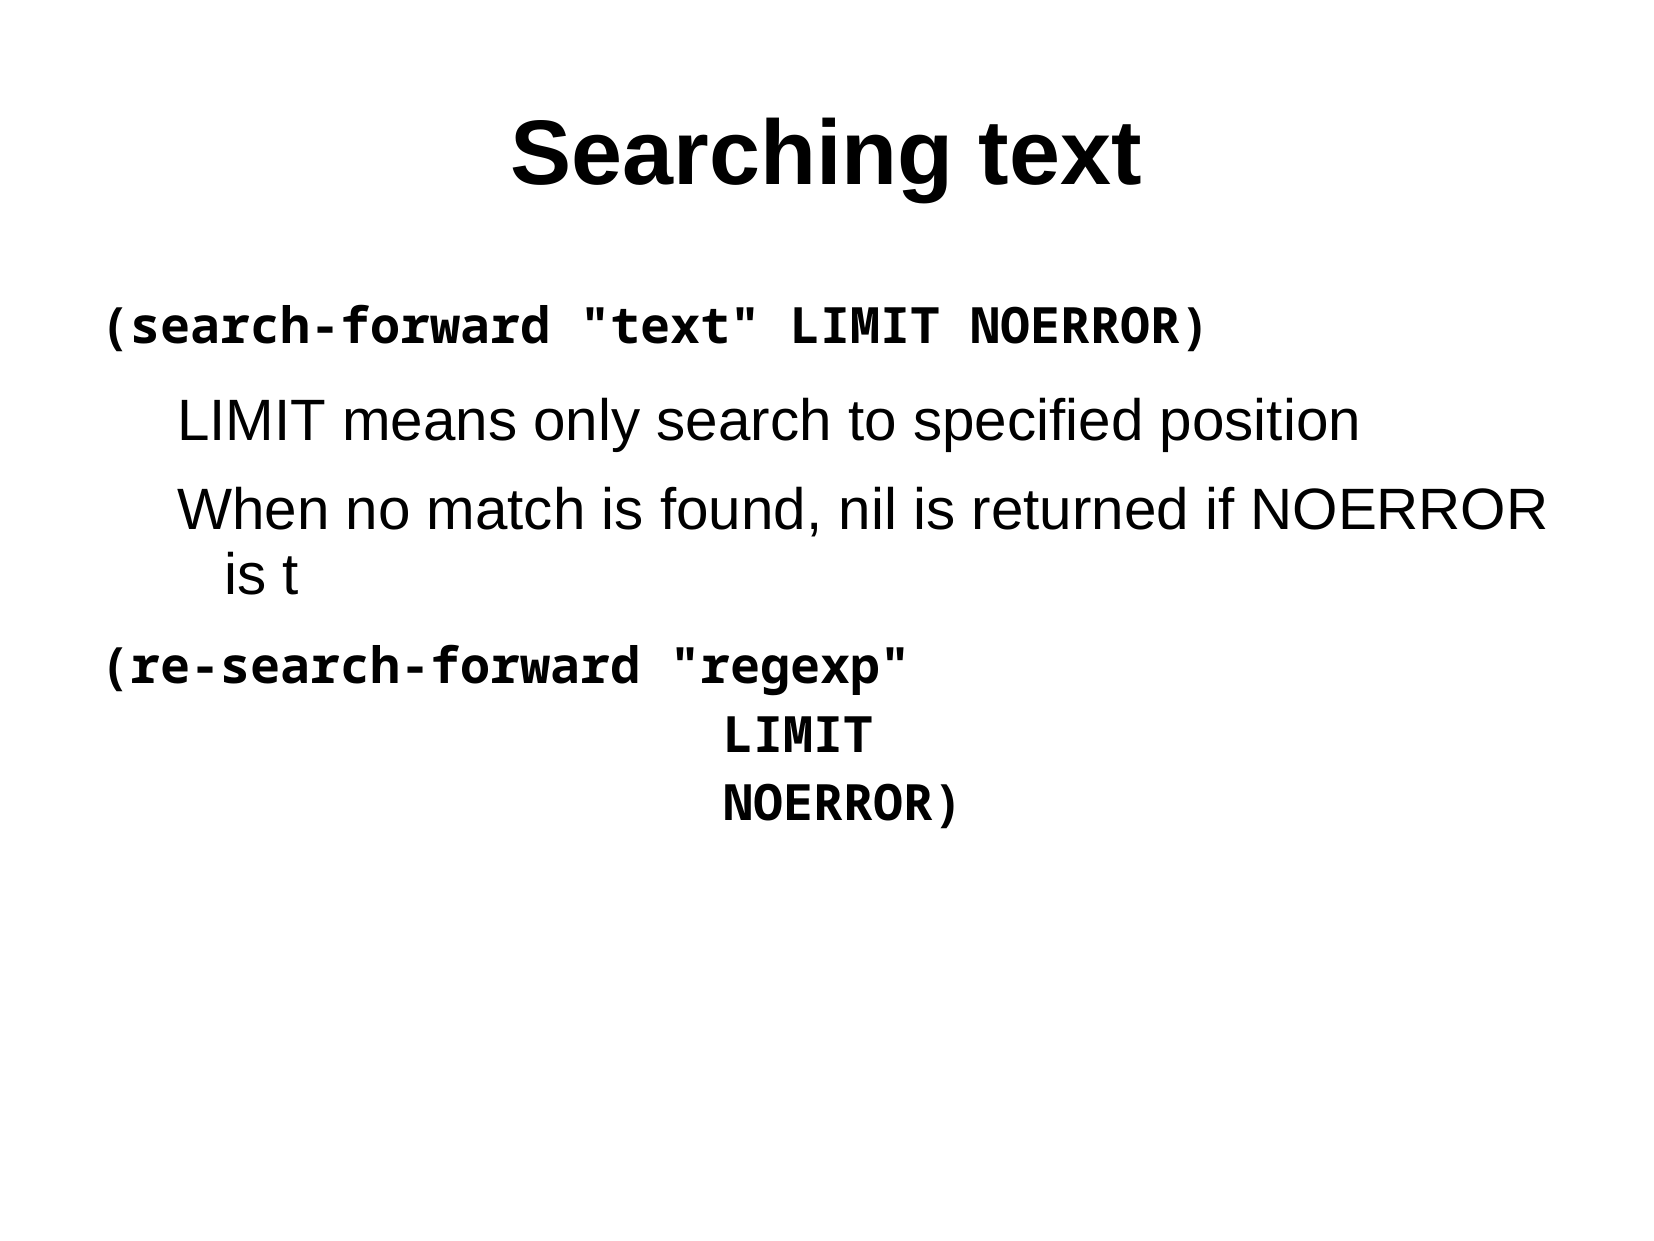

# Searching text
(search-forward "text" LIMIT NOERROR)
LIMIT means only search to specified position
When no match is found, nil is returned if NOERROR is t
(re-search-forward "regexp"
 LIMIT
 NOERROR)